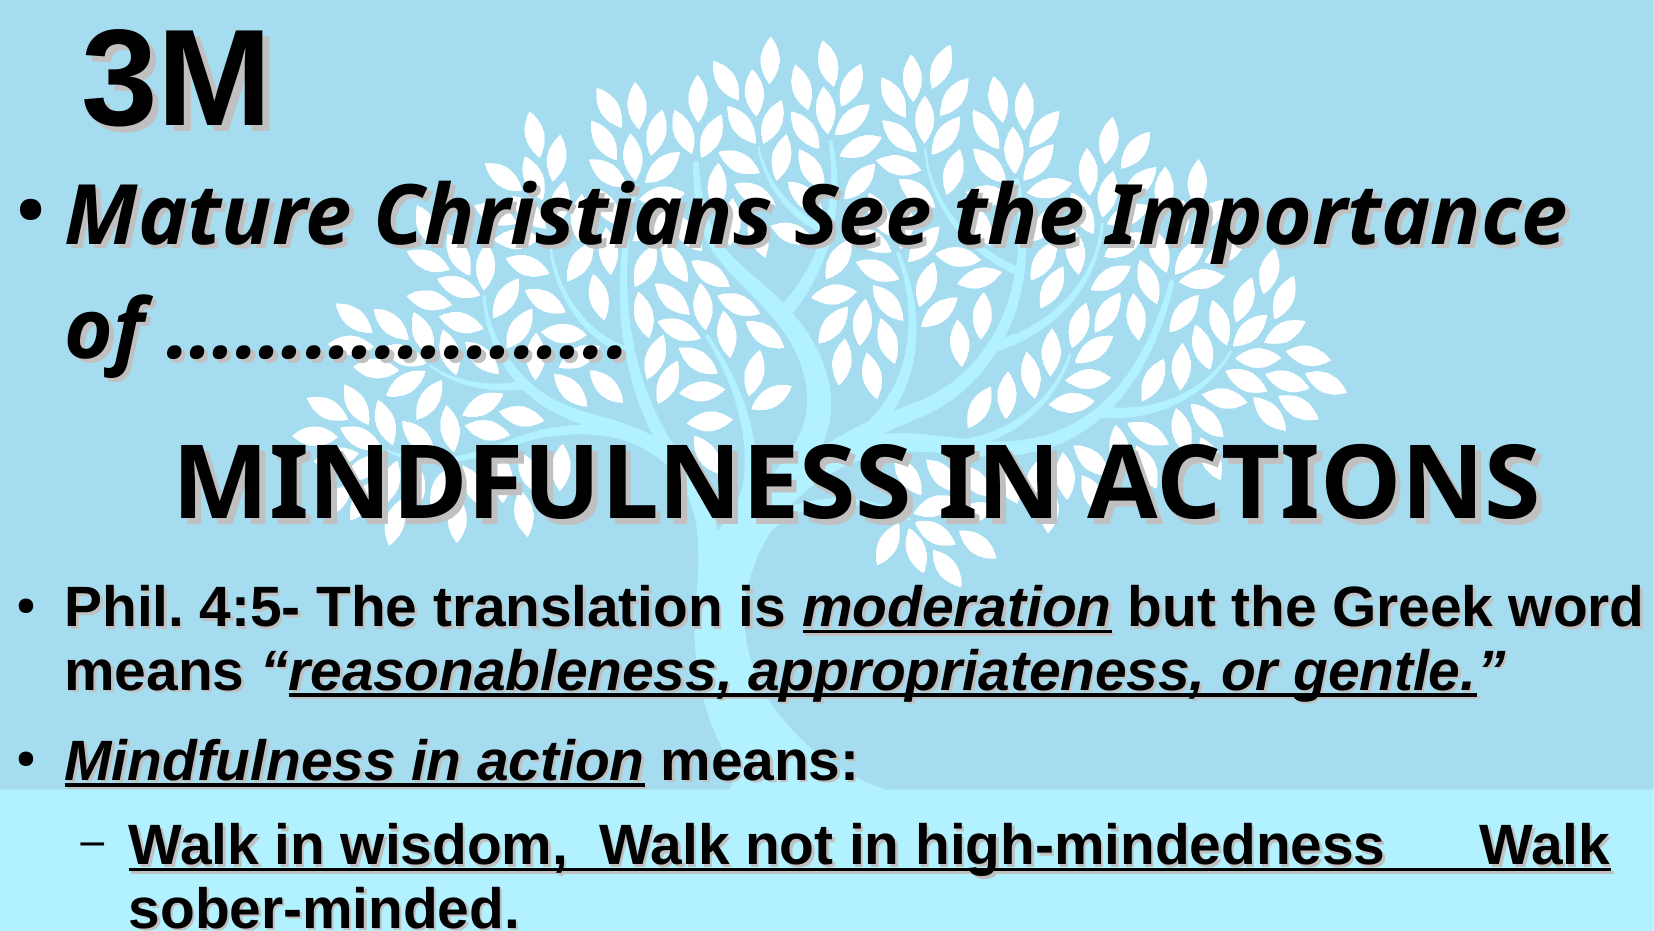

# 3M
Mature Christians See the Importance of ………………..
MINDFULNESS IN ACTIONS
Phil. 4:5- The translation is moderation but the Greek word means “reasonableness, appropriateness, or gentle.”
Mindfulness in action means:
Walk in wisdom, Walk not in high-mindedness Walk sober-minded.